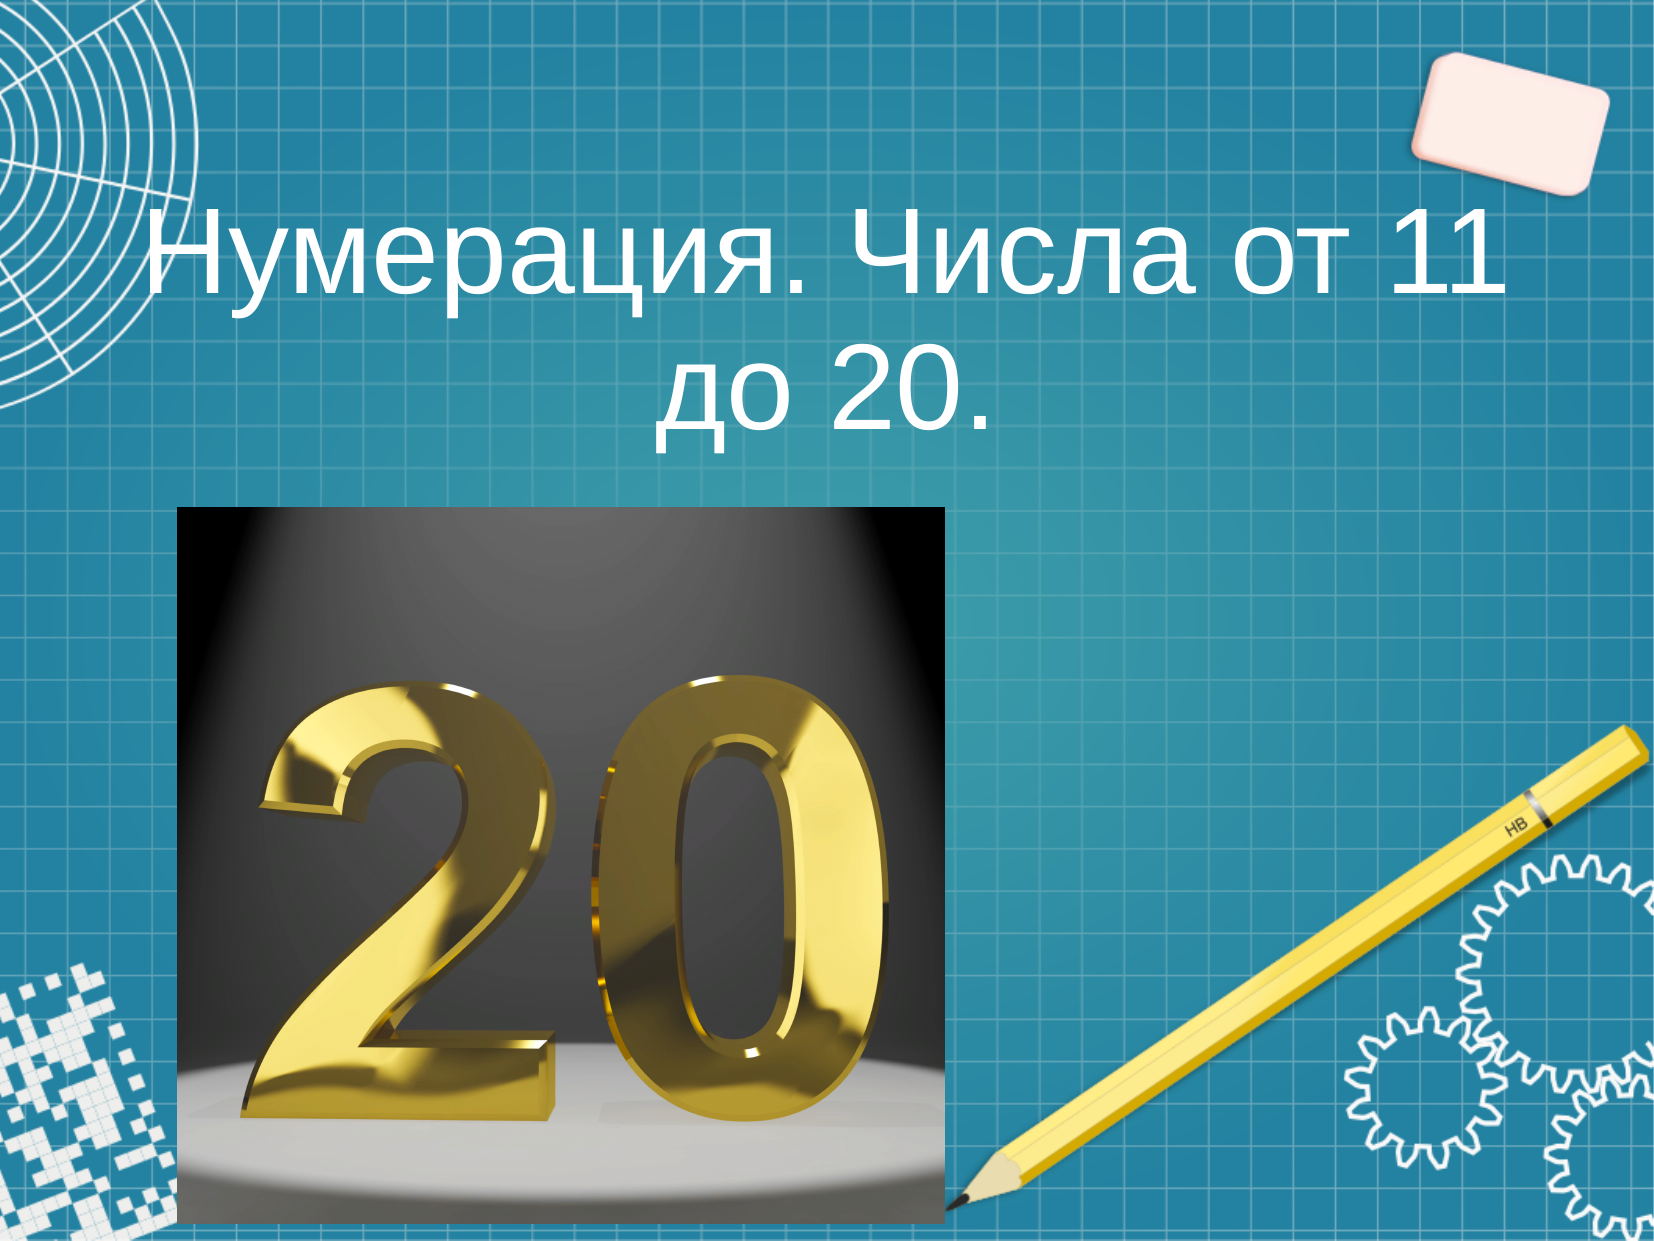

# Нумерация. Числа от 11 до 20.